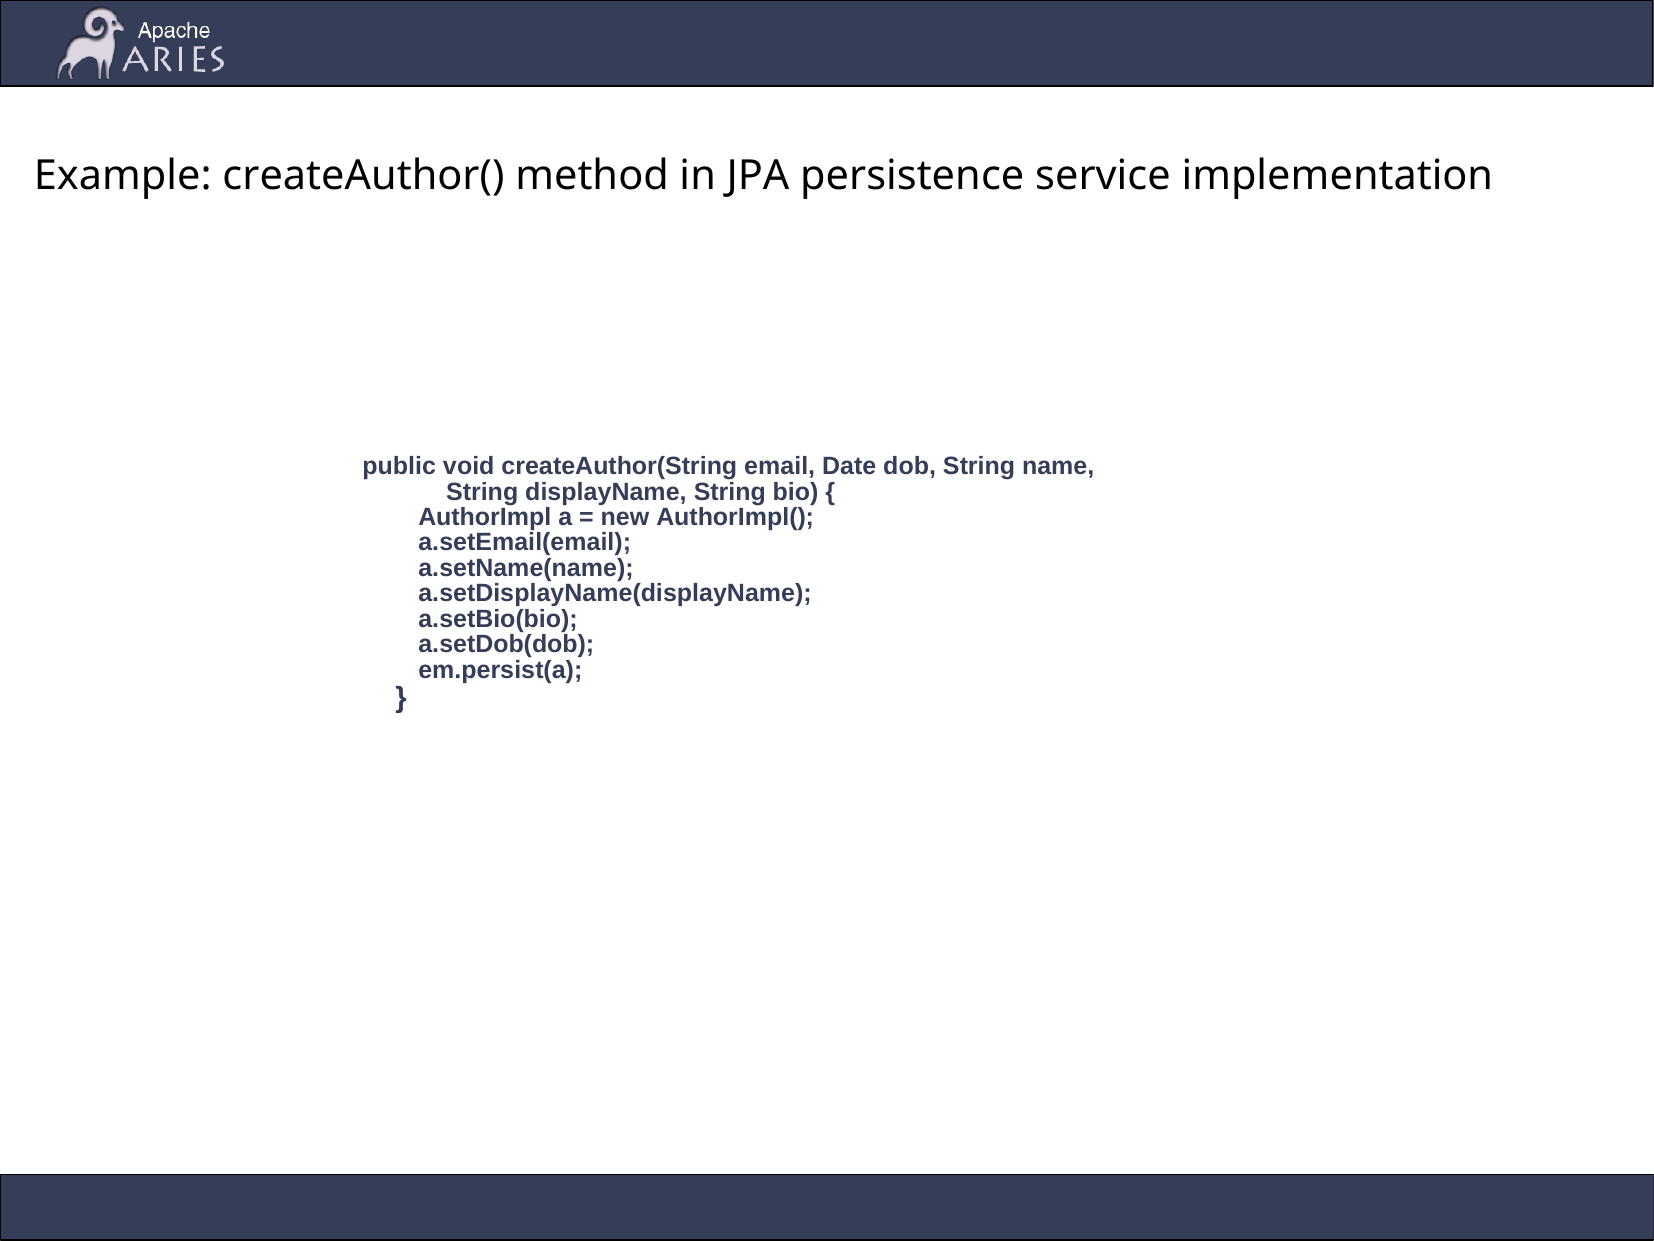

Example: createAuthor() method in JPA persistence service implementation
# public void createAuthor(String email, Date dob, String name, String displayName, String bio) { AuthorImpl a = new AuthorImpl(); a.setEmail(email); a.setName(name); a.setDisplayName(displayName); a.setBio(bio); a.setDob(dob); em.persist(a); }
46